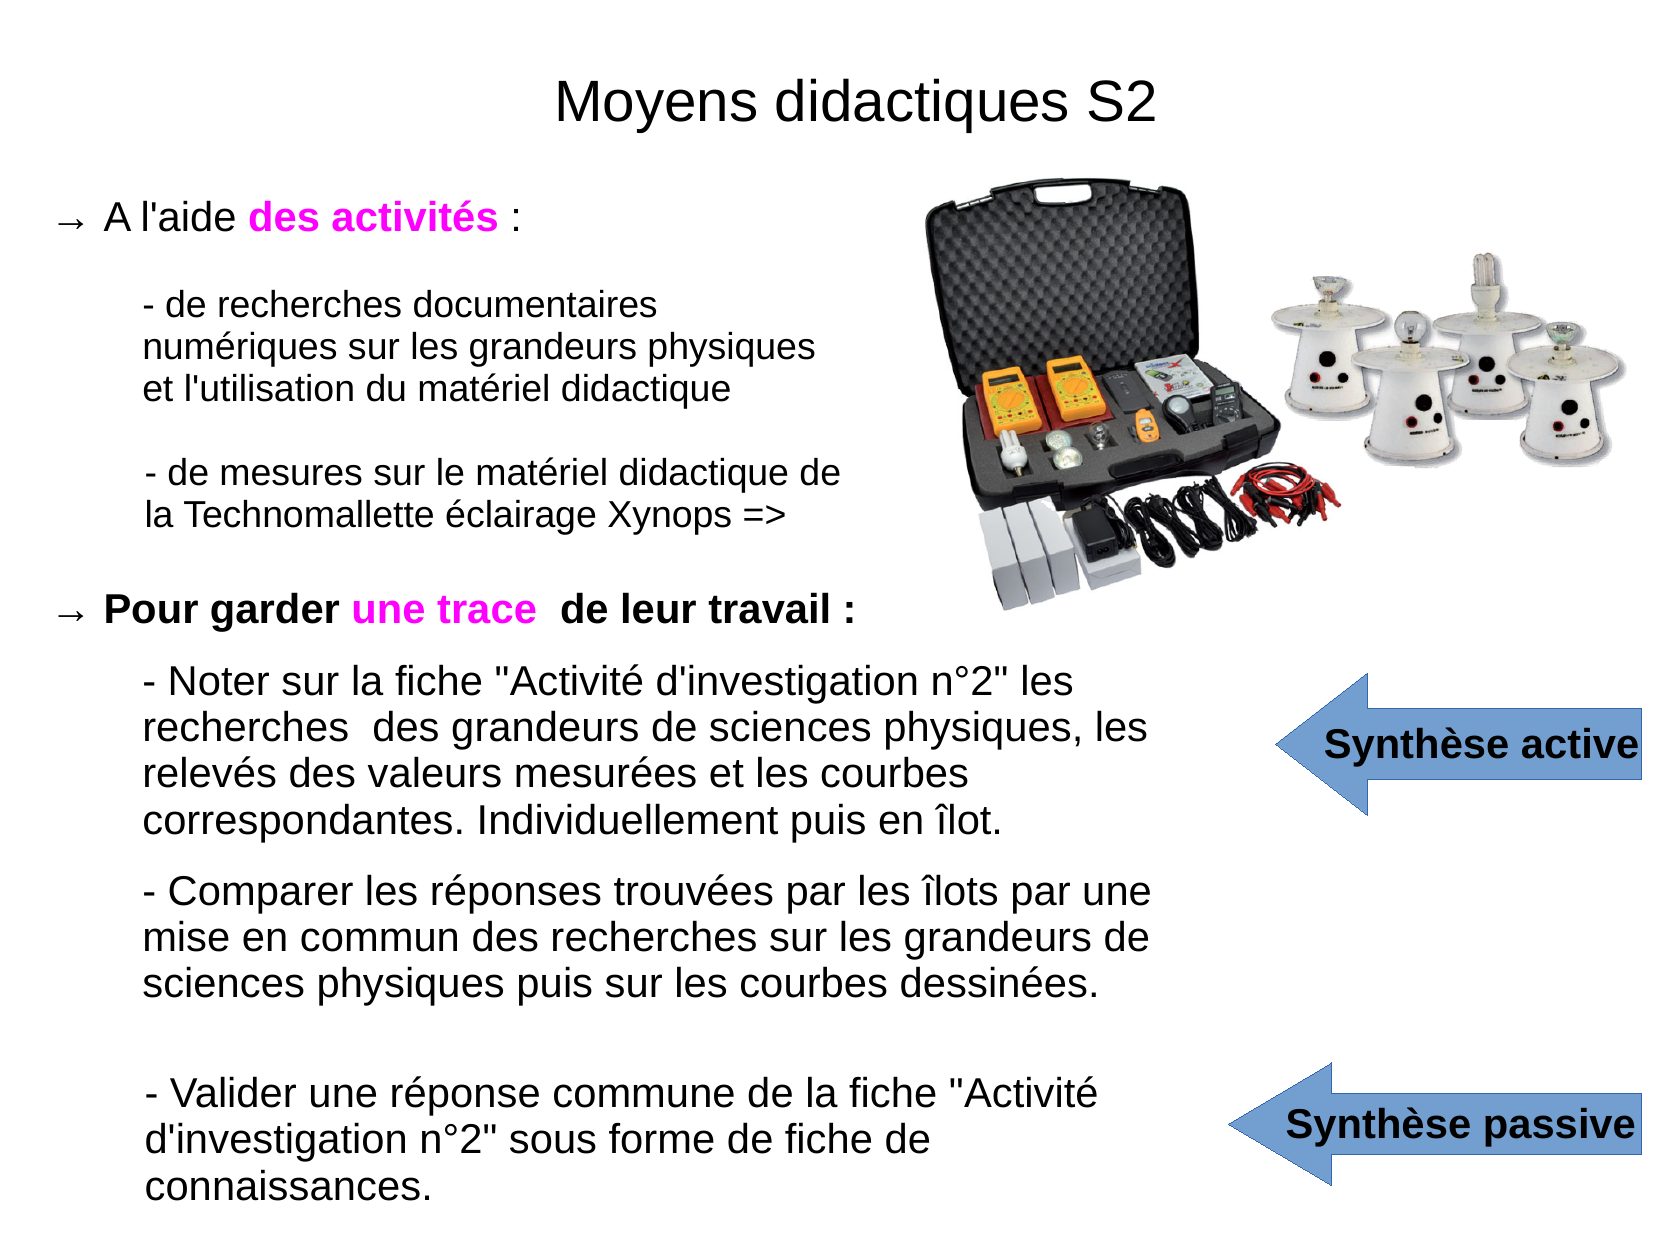

# Moyens didactiques S2
→ A l'aide des activités :
- de recherches documentaires numériques sur les grandeurs physiques et l'utilisation du matériel didactique
- de mesures sur le matériel didactique de la Technomallette éclairage Xynops =>
→ Pour garder une trace de leur travail :
- Noter sur la fiche "Activité d'investigation n°2" les recherches des grandeurs de sciences physiques, les relevés des valeurs mesurées et les courbes correspondantes. Individuellement puis en îlot.
Synthèse active
- Comparer les réponses trouvées par les îlots par une mise en commun des recherches sur les grandeurs de sciences physiques puis sur les courbes dessinées.
- Valider une réponse commune de la fiche "Activité d'investigation n°2" sous forme de fiche de connaissances.
Synthèse passive